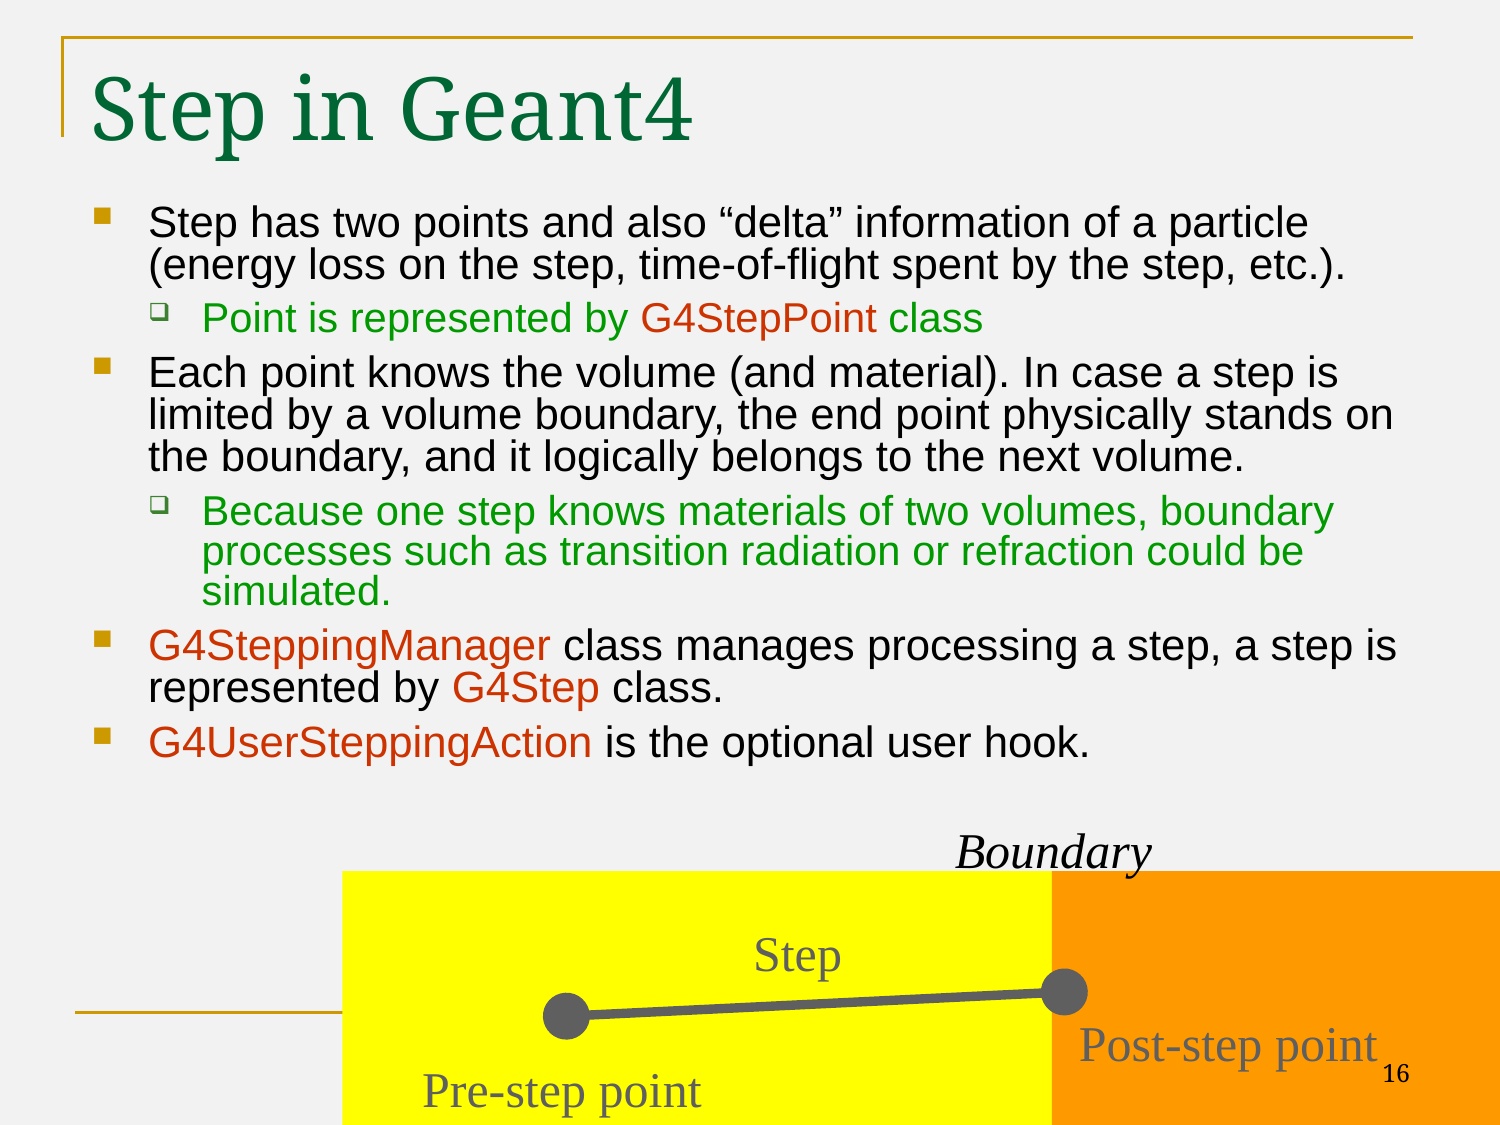

# Step in Geant4
Step has two points and also “delta” information of a particle (energy loss on the step, time-of-flight spent by the step, etc.).
Point is represented by G4StepPoint class
Each point knows the volume (and material). In case a step is limited by a volume boundary, the end point physically stands on the boundary, and it logically belongs to the next volume.
Because one step knows materials of two volumes, boundary processes such as transition radiation or refraction could be simulated.
G4SteppingManager class manages processing a step, a step is represented by G4Step class.
G4UserSteppingAction is the optional user hook.
Boundary
Step
Post-step point
Pre-step point